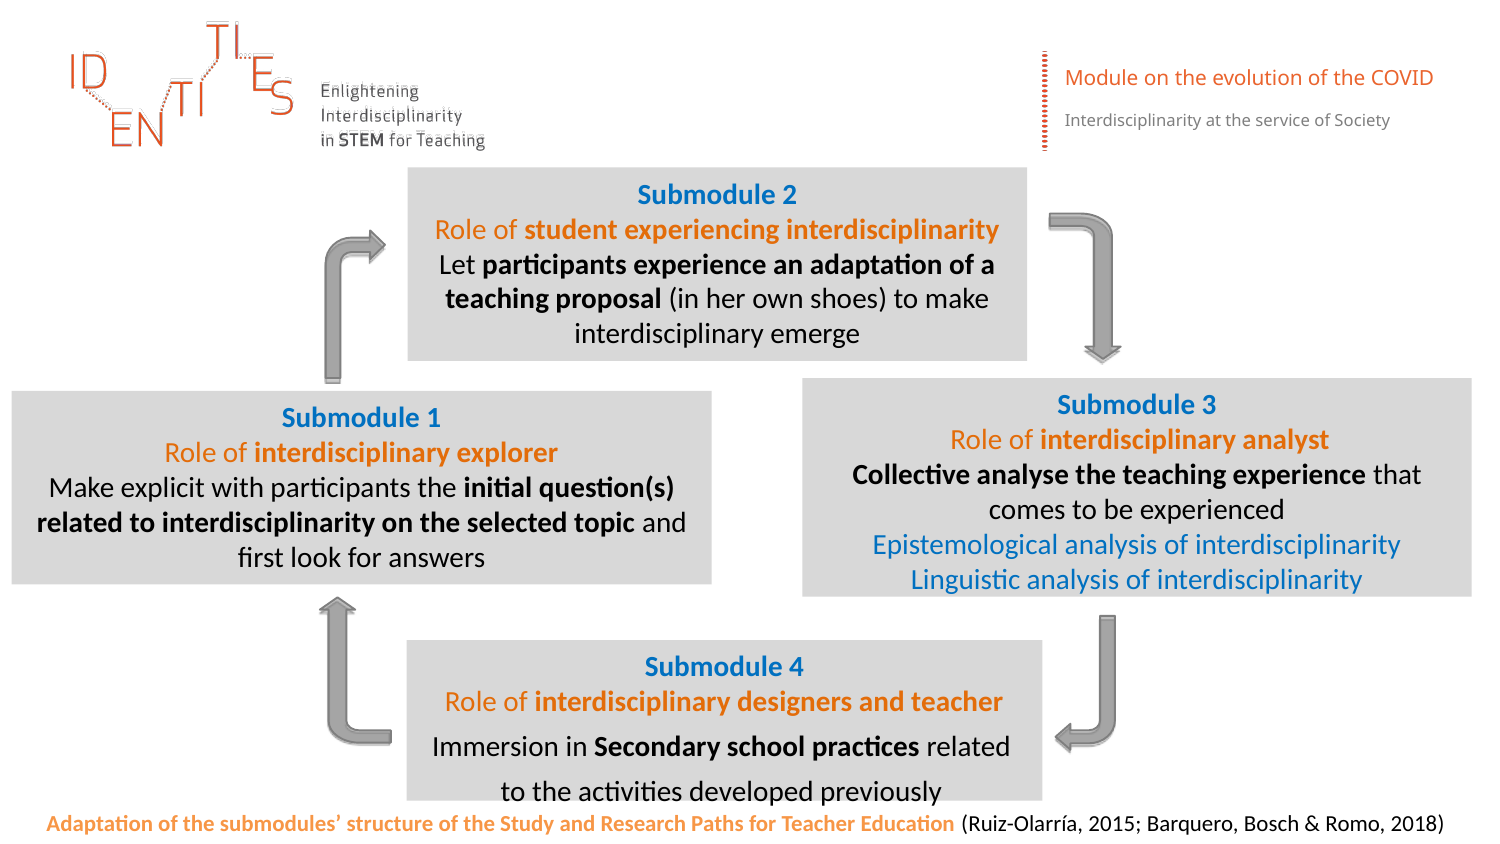

Module on the evolution of the COVID
Interdisciplinarity at the service of Society
Submodule 2
Role of student experiencing interdisciplinarity
Let participants experience an adaptation of a teaching proposal (in her own shoes) to make interdisciplinary emerge
Submodule 3
 Role of interdisciplinary analyst
Collective analyse the teaching experience that comes to be experienced
Epistemological analysis of interdisciplinarity
Linguistic analysis of interdisciplinarity
Submodule 1
Role of interdisciplinary explorer
Make explicit with participants the initial question(s) related to interdisciplinarity on the selected topic and first look for answers
Submodule 4
Role of interdisciplinary designers and teacher
Immersion in Secondary school practices related to the activities developed previously
Adaptation of the submodules’ structure of the Study and Research Paths for Teacher Education (Ruiz-Olarría, 2015; Barquero, Bosch & Romo, 2018)